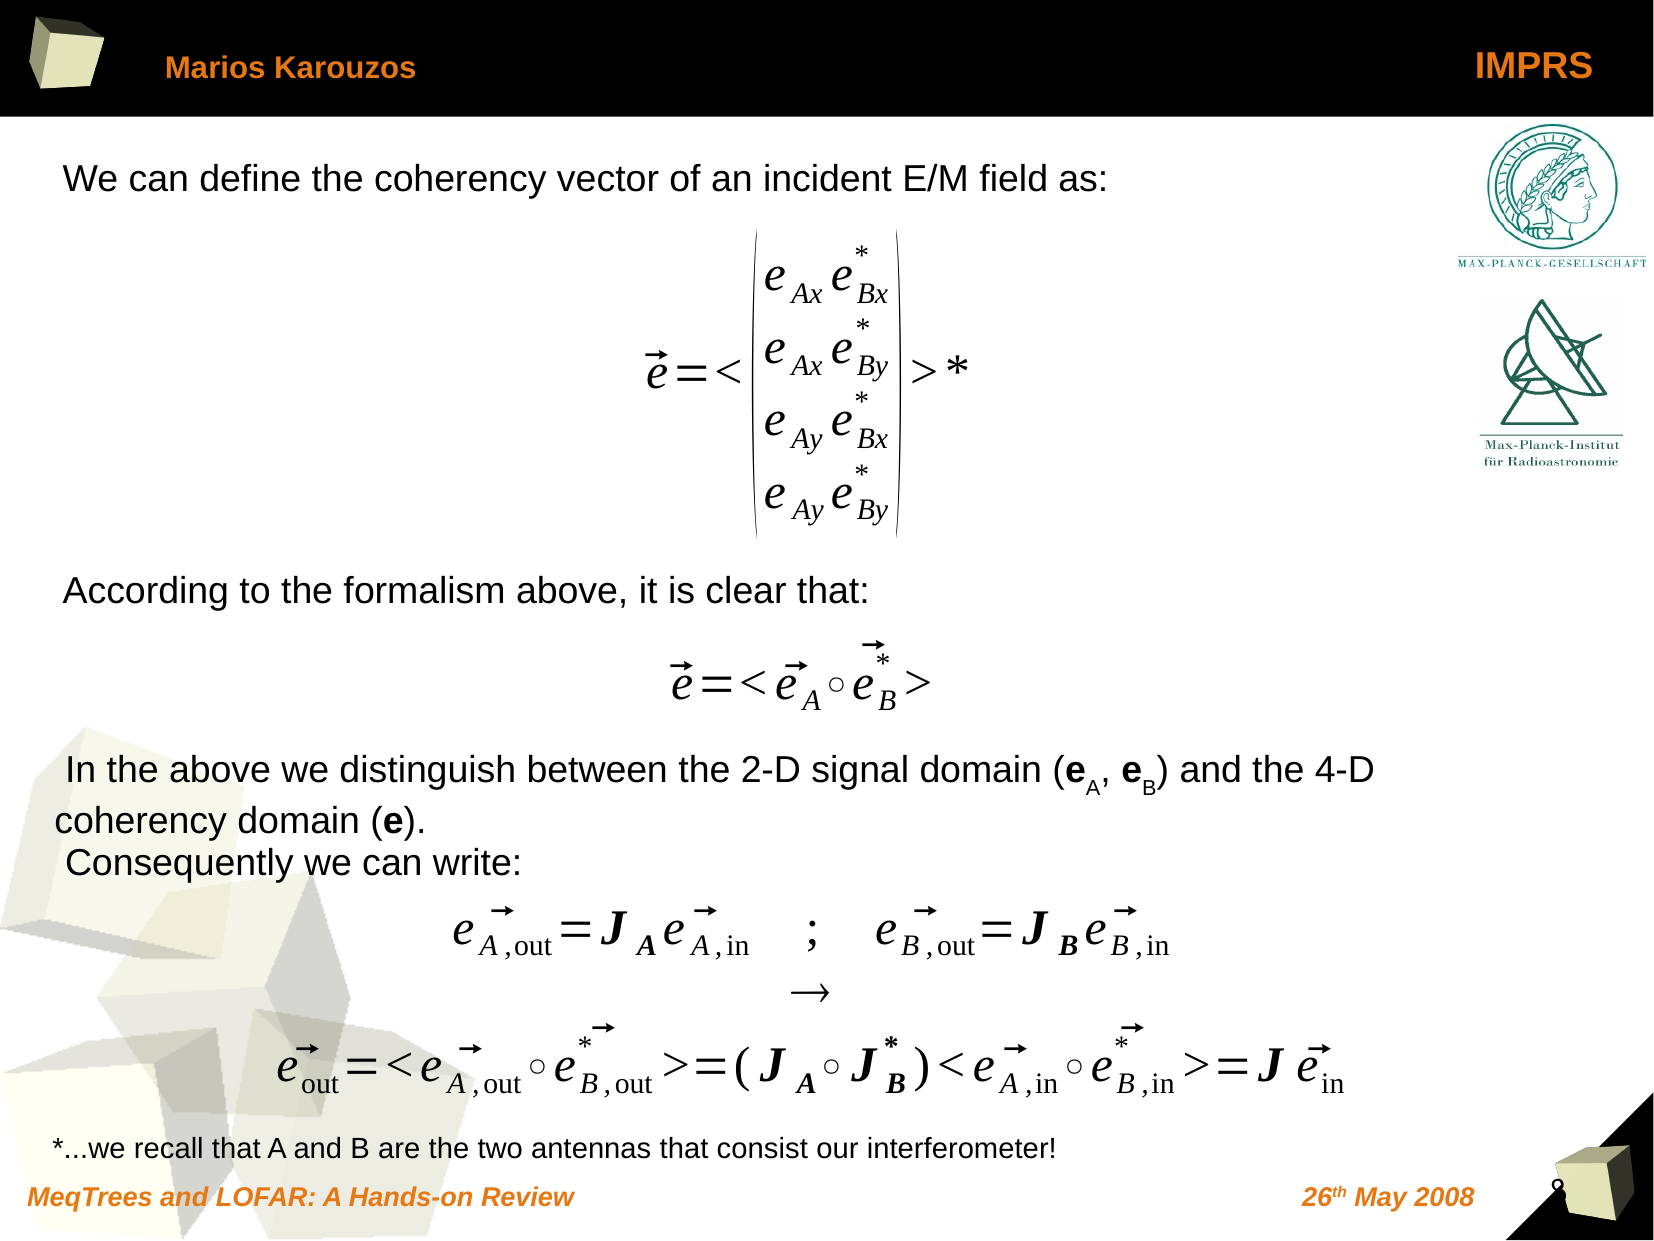

Marios Karouzos														 IMPRS
 We can define the coherency vector of an incident E/M field as:
 According to the formalism above, it is clear that:
 In the above we distinguish between the 2-D signal domain (eA, eB) and the 4-D coherency domain (e).
 Consequently we can write:
*...we recall that A and B are the two antennas that consist our interferometer!
MeqTrees and LOFAR: A Hands-on Review										26th May 2008